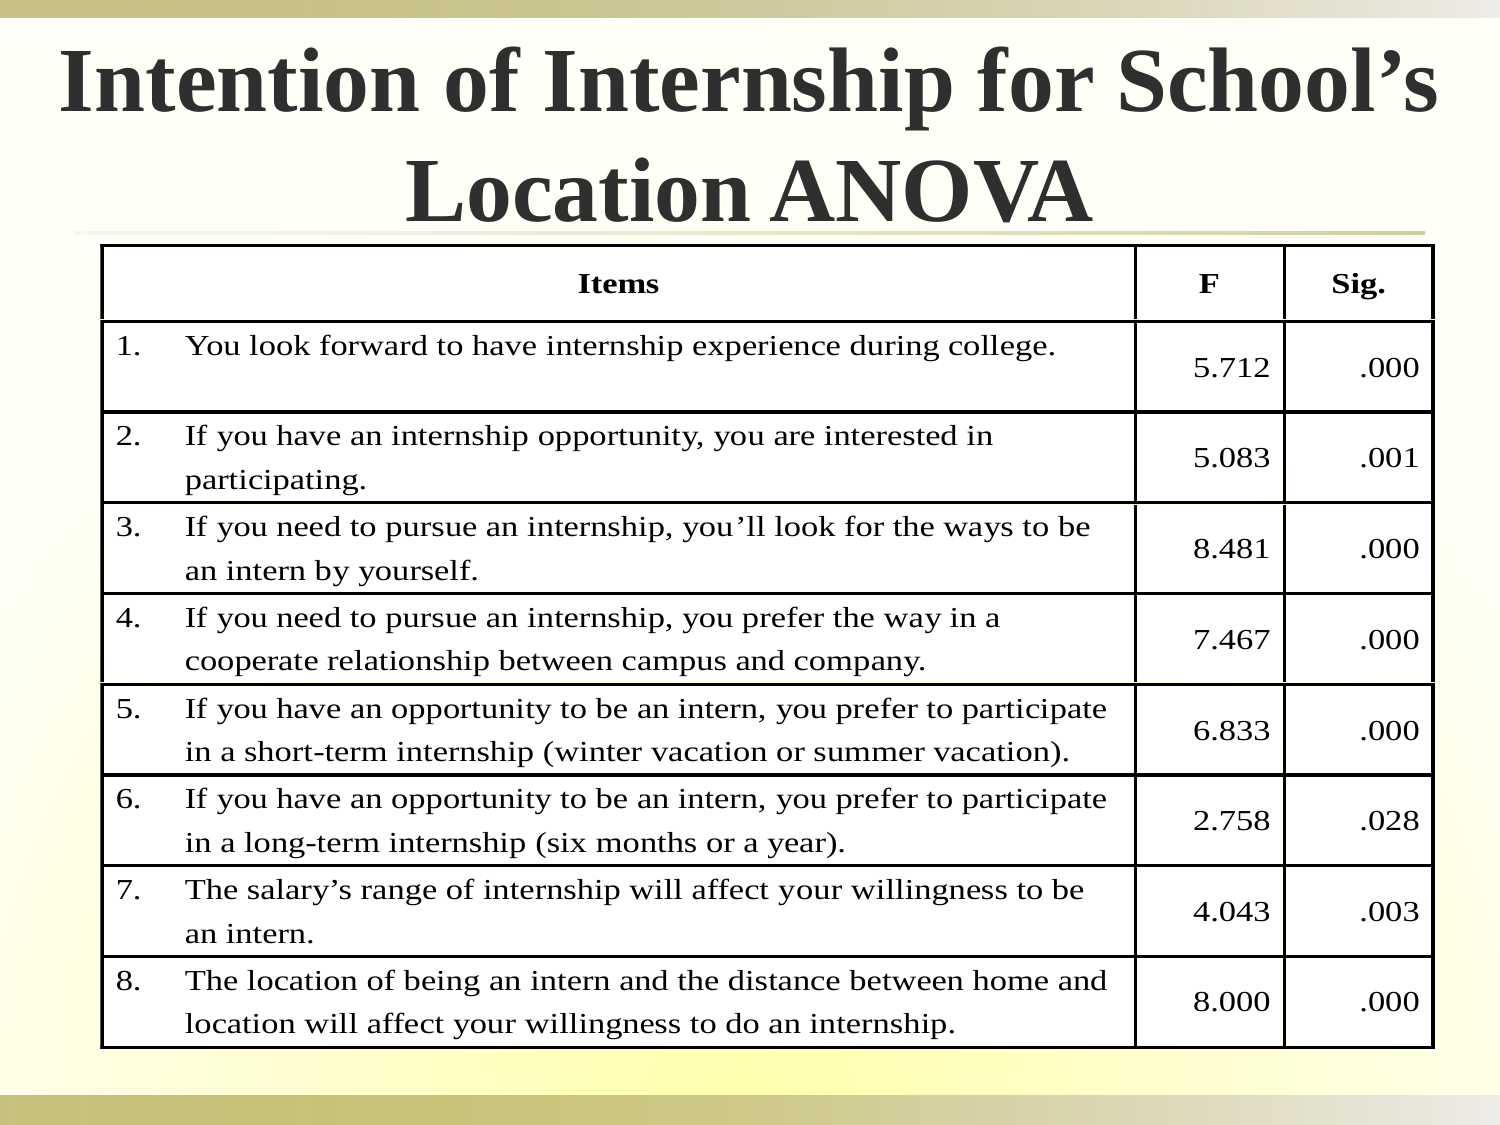

# Intention of Internship for School’s Location ANOVA